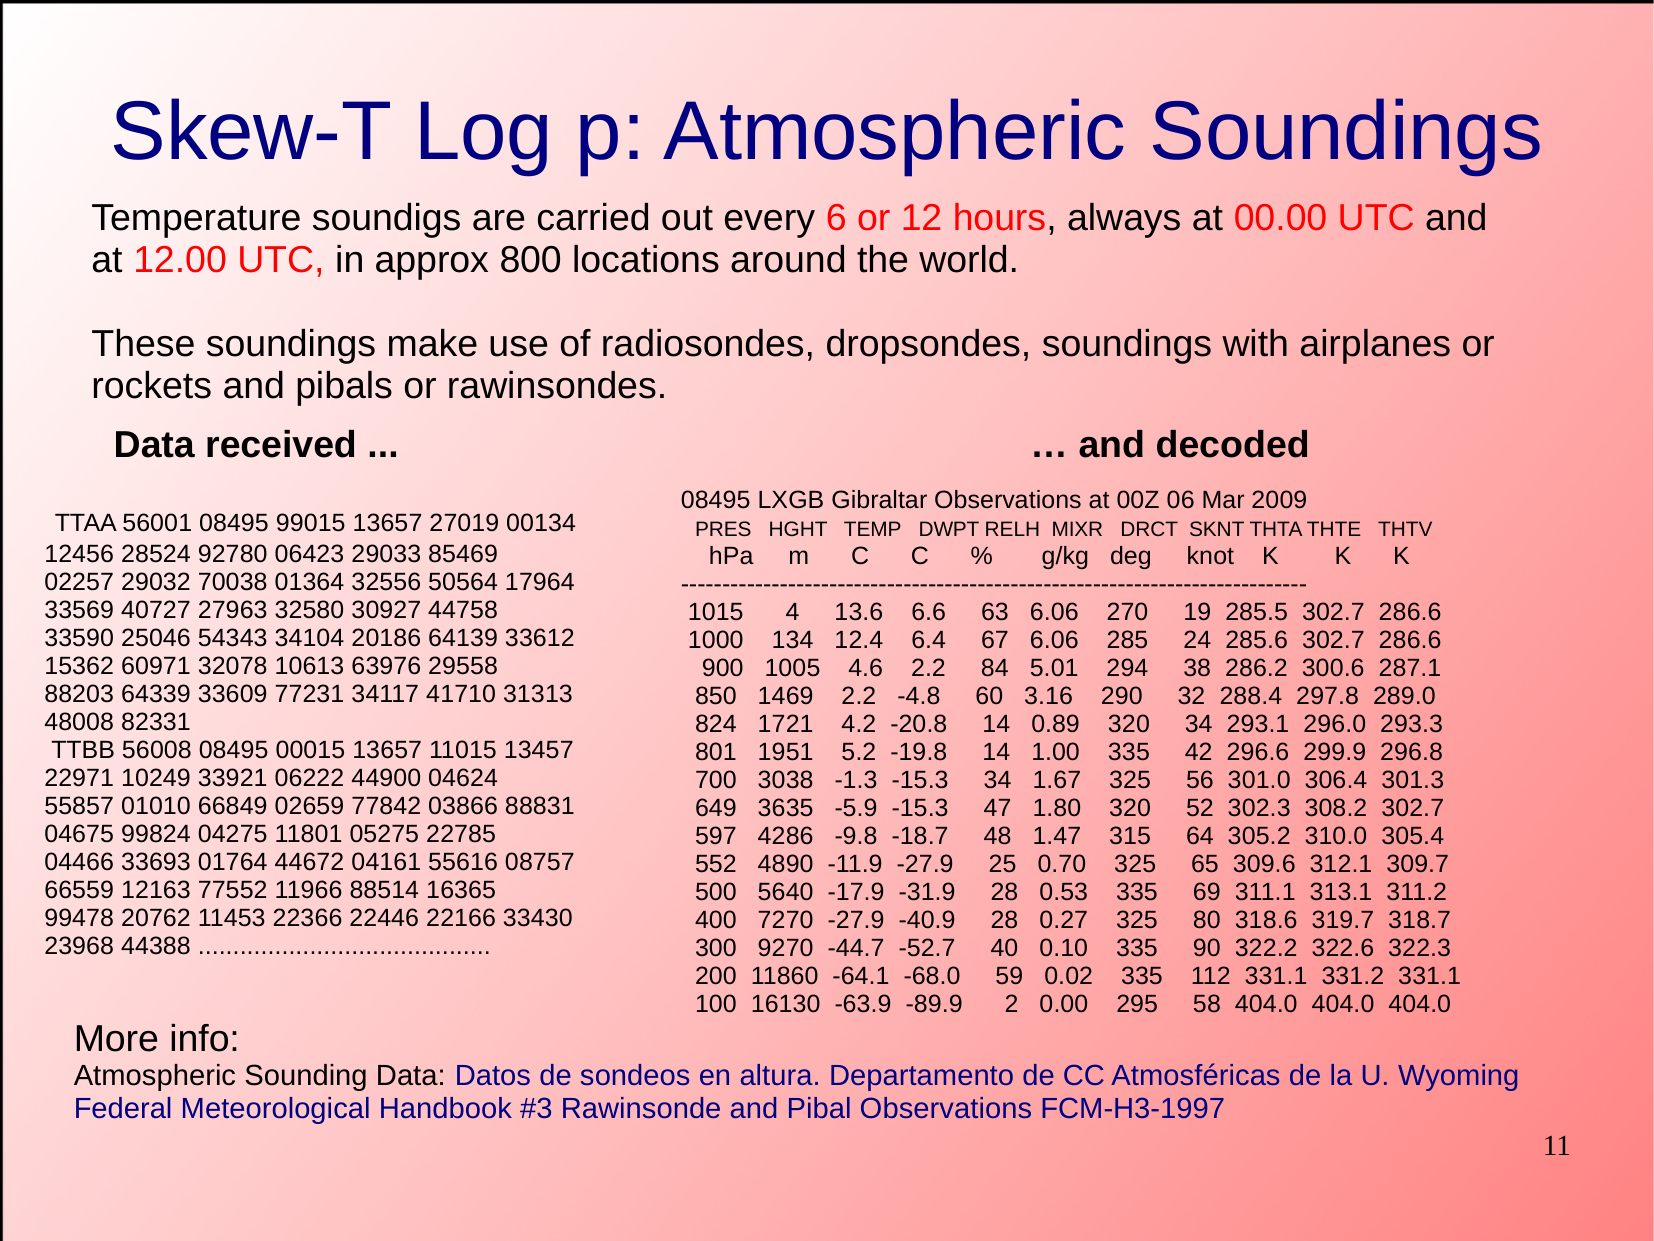

# Skew-T Log p: Atmospheric Soundings
Temperature soundigs are carried out every 6 or 12 hours, always at 00.00 UTC and
at 12.00 UTC, in approx 800 locations around the world.
These soundings make use of radiosondes, dropsondes, soundings with airplanes or
rockets and pibals or rawinsondes.
Data received ...
… and decoded
08495 LXGB Gibraltar Observations at 00Z 06 Mar 2009
 PRES HGHT TEMP DWPT RELH MIXR DRCT SKNT THTA THTE THTV
 hPa m C C % g/kg deg knot K K K
----------------------------------------------------------------------------
 1015 4 13.6 6.6 63 6.06 270 19 285.5 302.7 286.6
 1000 134 12.4 6.4 67 6.06 285 24 285.6 302.7 286.6
 900 1005 4.6 2.2 84 5.01 294 38 286.2 300.6 287.1
 850 1469 2.2 -4.8 60 3.16 290 32 288.4 297.8 289.0
 824 1721 4.2 -20.8 14 0.89 320 34 293.1 296.0 293.3
 801 1951 5.2 -19.8 14 1.00 335 42 296.6 299.9 296.8
 700 3038 -1.3 -15.3 34 1.67 325 56 301.0 306.4 301.3
 649 3635 -5.9 -15.3 47 1.80 320 52 302.3 308.2 302.7
 597 4286 -9.8 -18.7 48 1.47 315 64 305.2 310.0 305.4
 552 4890 -11.9 -27.9 25 0.70 325 65 309.6 312.1 309.7
 500 5640 -17.9 -31.9 28 0.53 335 69 311.1 313.1 311.2
 400 7270 -27.9 -40.9 28 0.27 325 80 318.6 319.7 318.7
 300 9270 -44.7 -52.7 40 0.10 335 90 322.2 322.6 322.3
 200 11860 -64.1 -68.0 59 0.02 335 112 331.1 331.2 331.1
 100 16130 -63.9 -89.9 2 0.00 295 58 404.0 404.0 404.0
 TTAA 56001 08495 99015 13657 27019 00134 12456 28524 92780 06423 29033 85469
02257 29032 70038 01364 32556 50564 17964 33569 40727 27963 32580 30927 44758
33590 25046 54343 34104 20186 64139 33612 15362 60971 32078 10613 63976 29558
88203 64339 33609 77231 34117 41710 31313 48008 82331
 TTBB 56008 08495 00015 13657 11015 13457 22971 10249 33921 06222 44900 04624
55857 01010 66849 02659 77842 03866 88831 04675 99824 04275 11801 05275 22785
04466 33693 01764 44672 04161 55616 08757 66559 12163 77552 11966 88514 16365
99478 20762 11453 22366 22446 22166 33430 23968 44388 ..........................................
More info:
Atmospheric Sounding Data: Datos de sondeos en altura. Departamento de CC Atmosféricas de la U. Wyoming
Federal Meteorological Handbook #3 Rawinsonde and Pibal Observations FCM-H3-1997
11